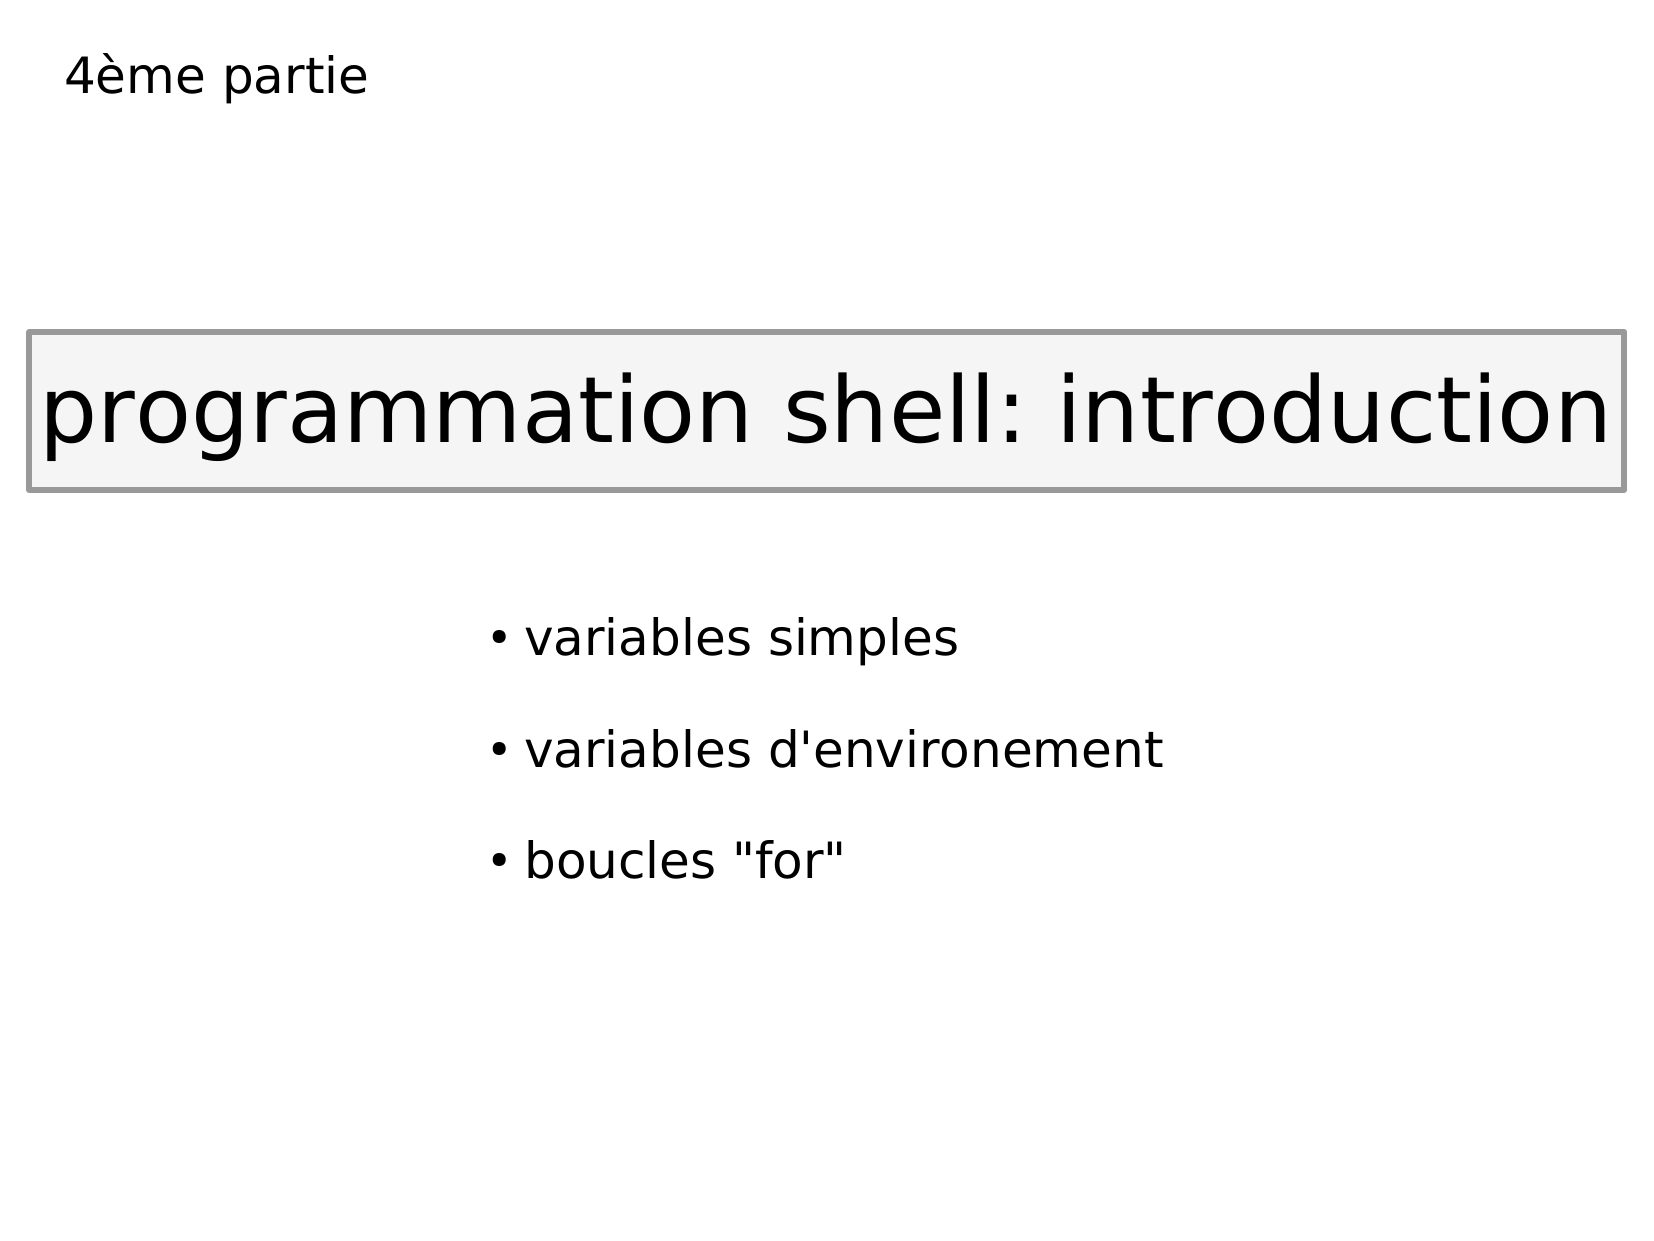

4ème partie
# programmation shell: introduction
 variables simples
 variables d'environement
 boucles "for"